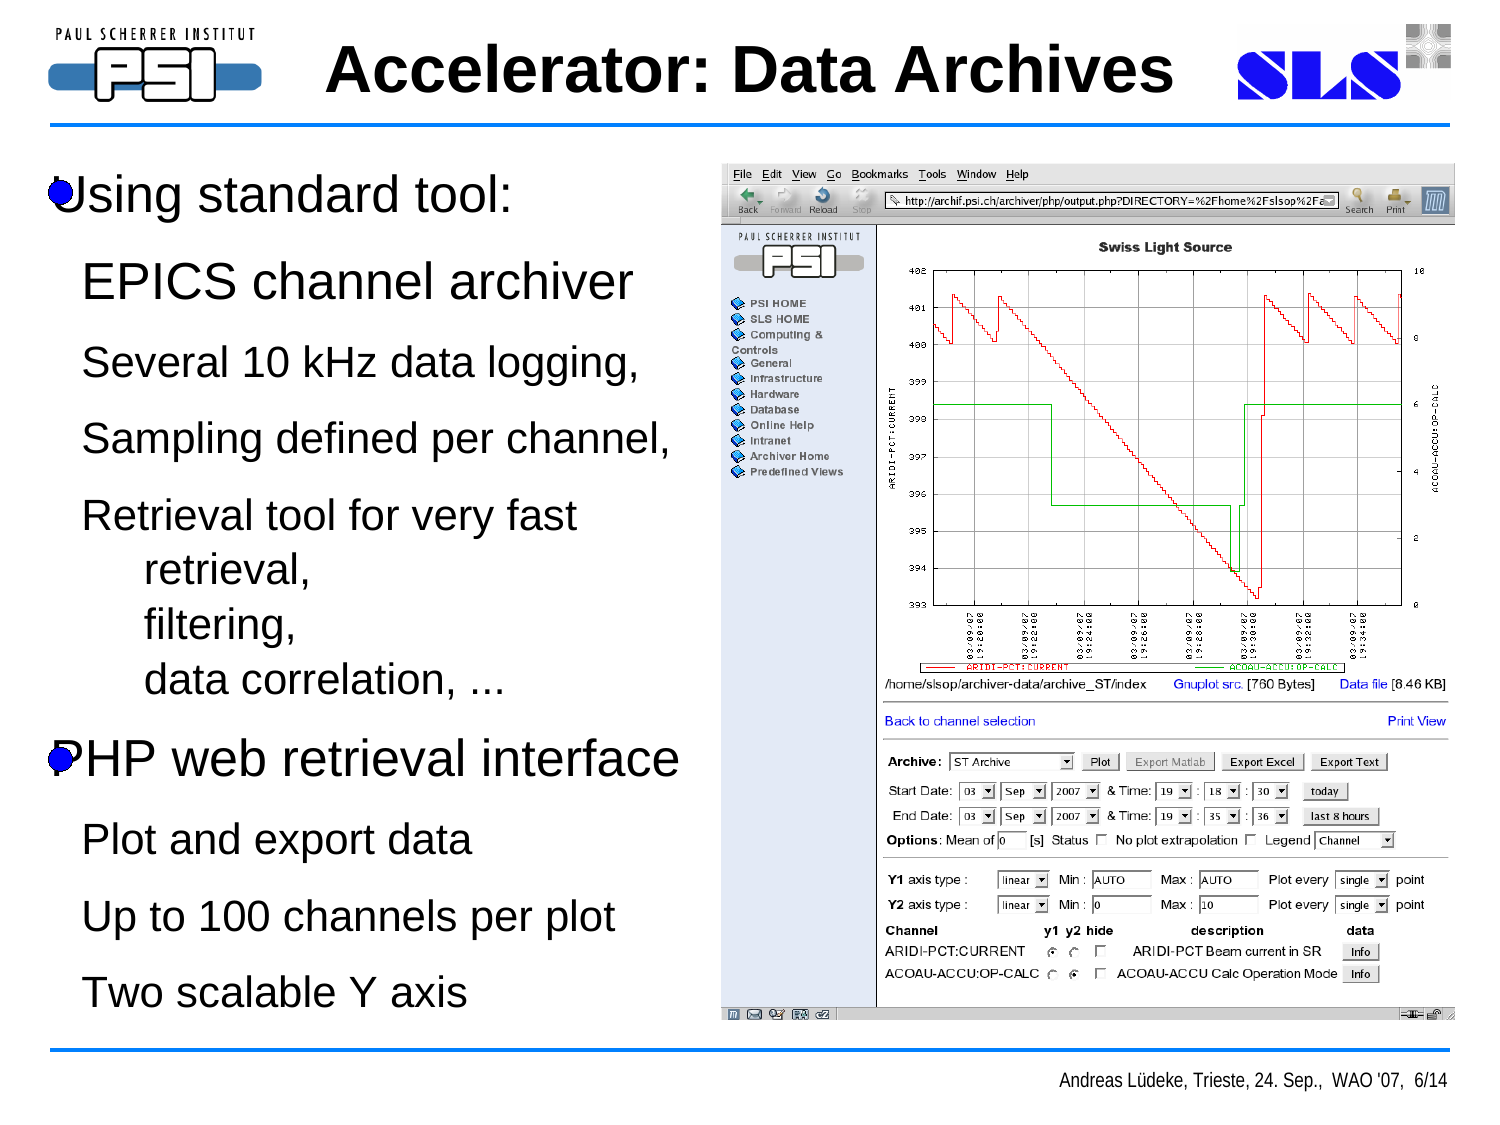

# Accelerator: Data Archives
Using standard tool:
EPICS channel archiver
Several 10 kHz data logging,
Sampling defined per channel,
Retrieval tool for very fast
retrieval,
filtering,
data correlation, ...
PHP web retrieval interface
Plot and export data
Up to 100 channels per plot
Two scalable Y axis